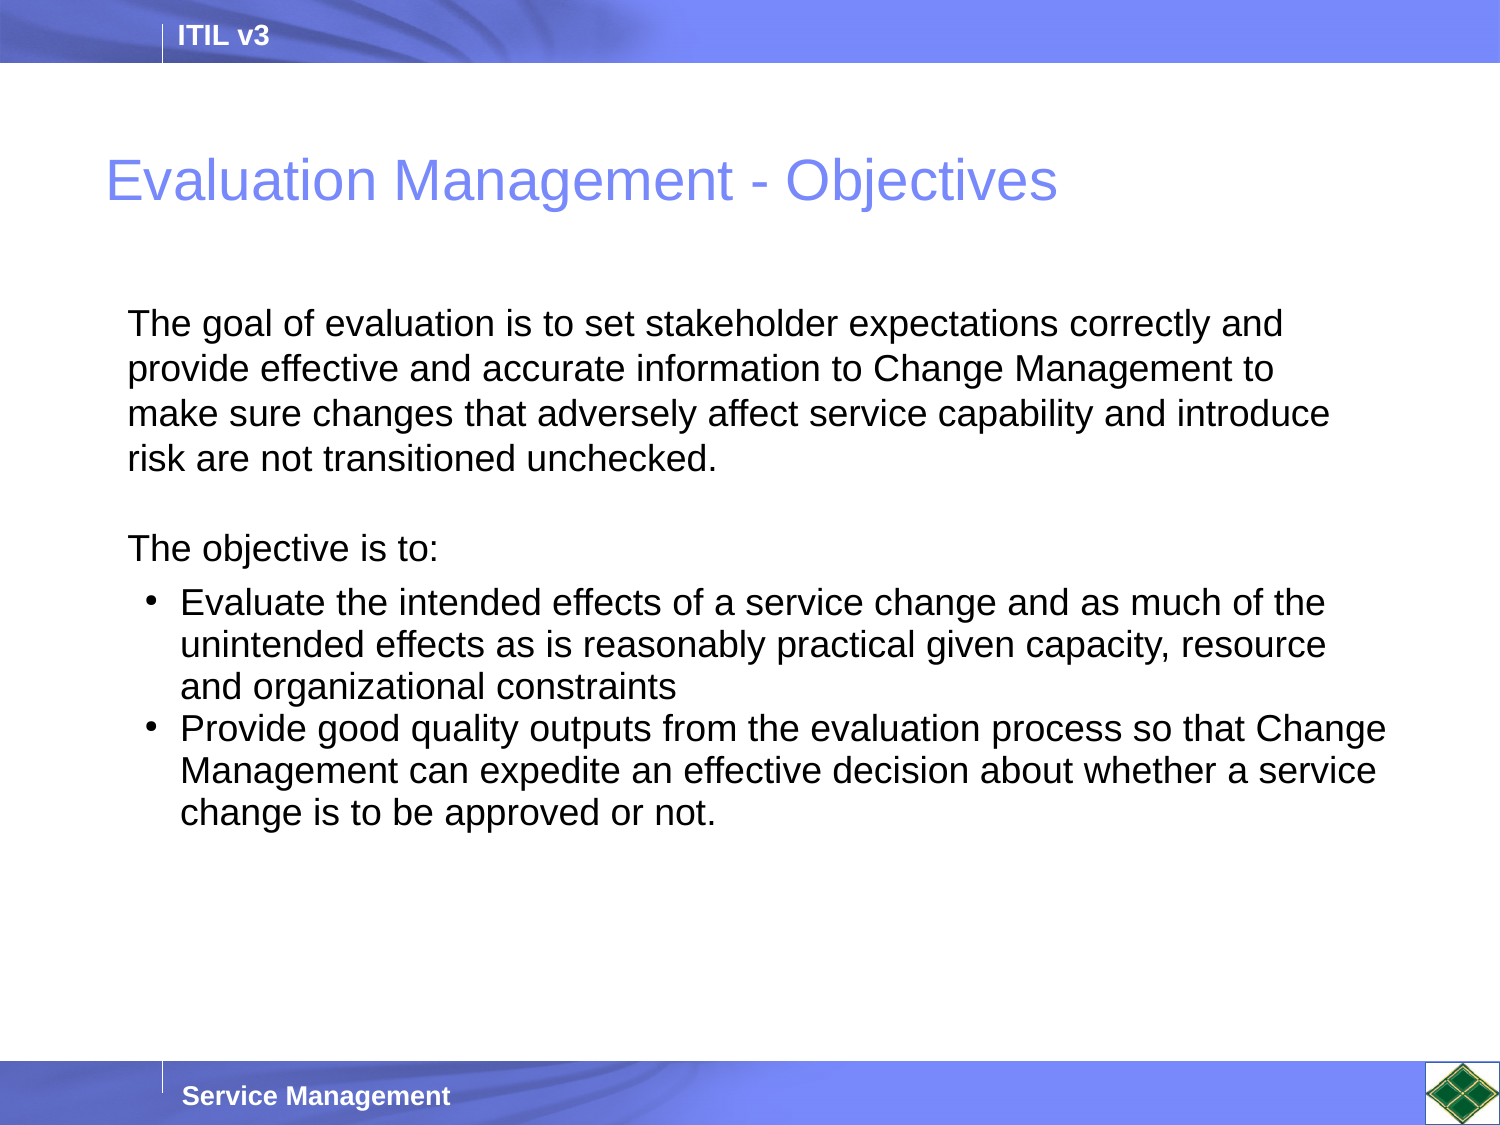

Evaluation Management - Objectives
The goal of evaluation is to set stakeholder expectations correctly and provide effective and accurate information to Change Management to make sure changes that adversely affect service capability and introduce risk are not transitioned unchecked.
The objective is to:
Evaluate the intended effects of a service change and as much of the unintended effects as is reasonably practical given capacity, resource and organizational constraints
Provide good quality outputs from the evaluation process so that Change Management can expedite an effective decision about whether a service change is to be approved or not.